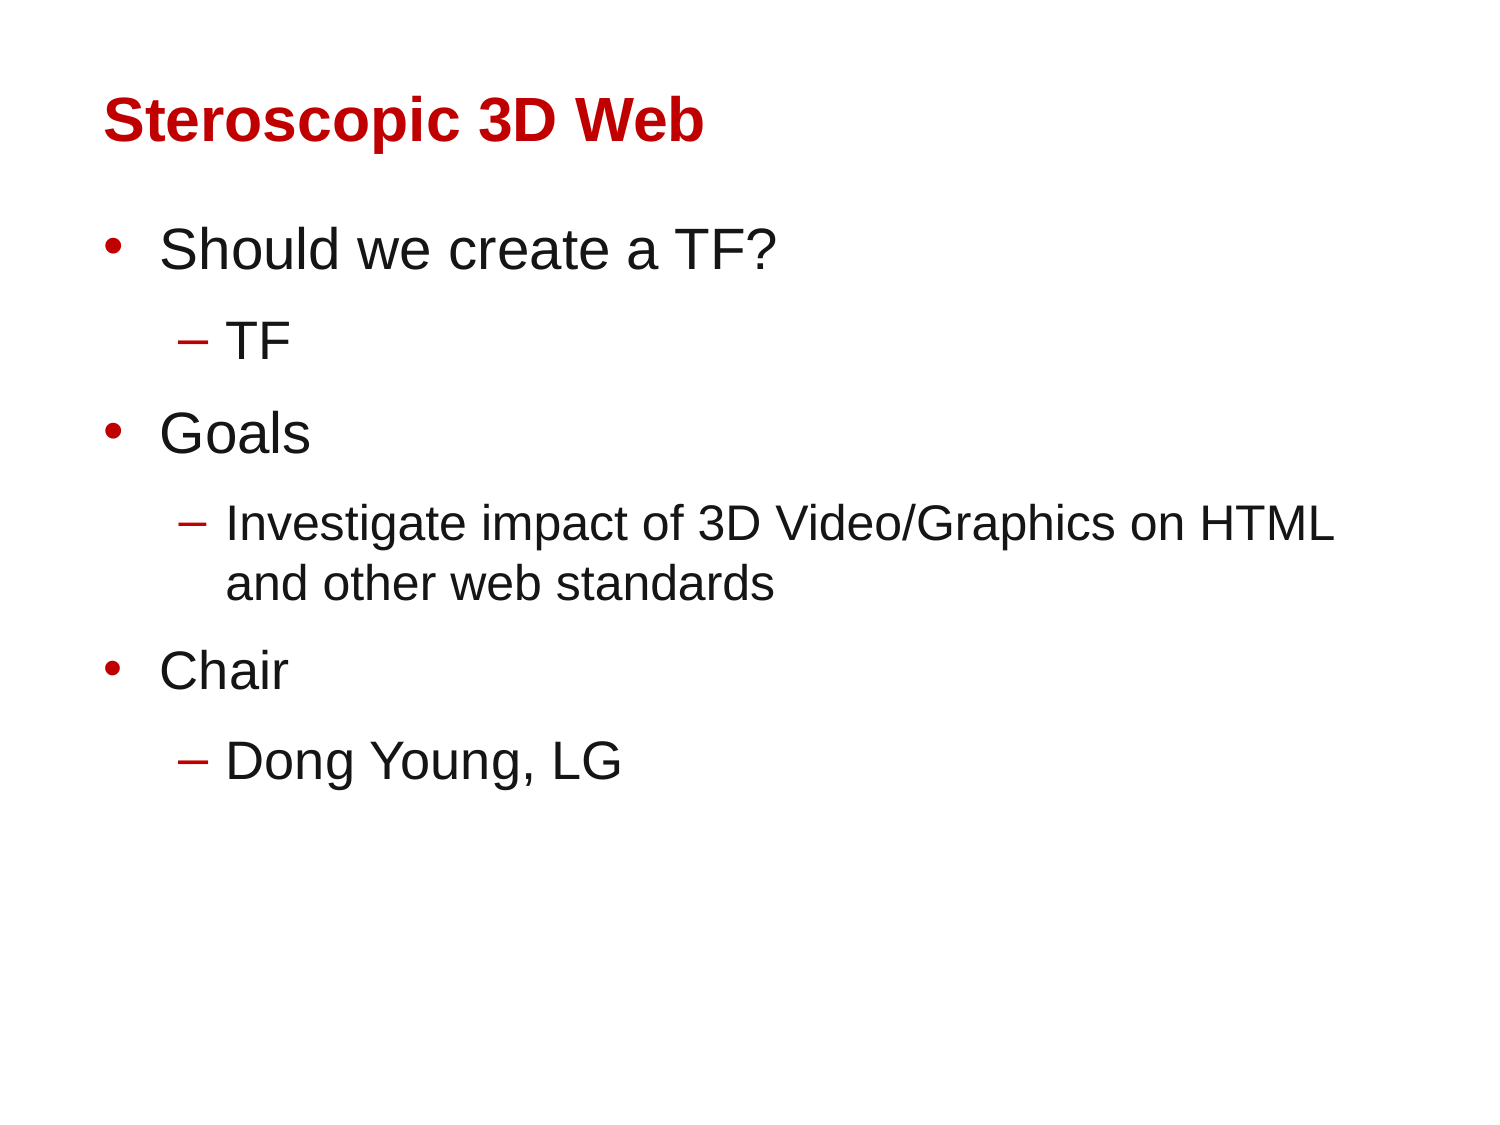

# Steroscopic 3D Web
Should we create a TF?
TF
Goals
Investigate impact of 3D Video/Graphics on HTML and other web standards
Chair
Dong Young, LG